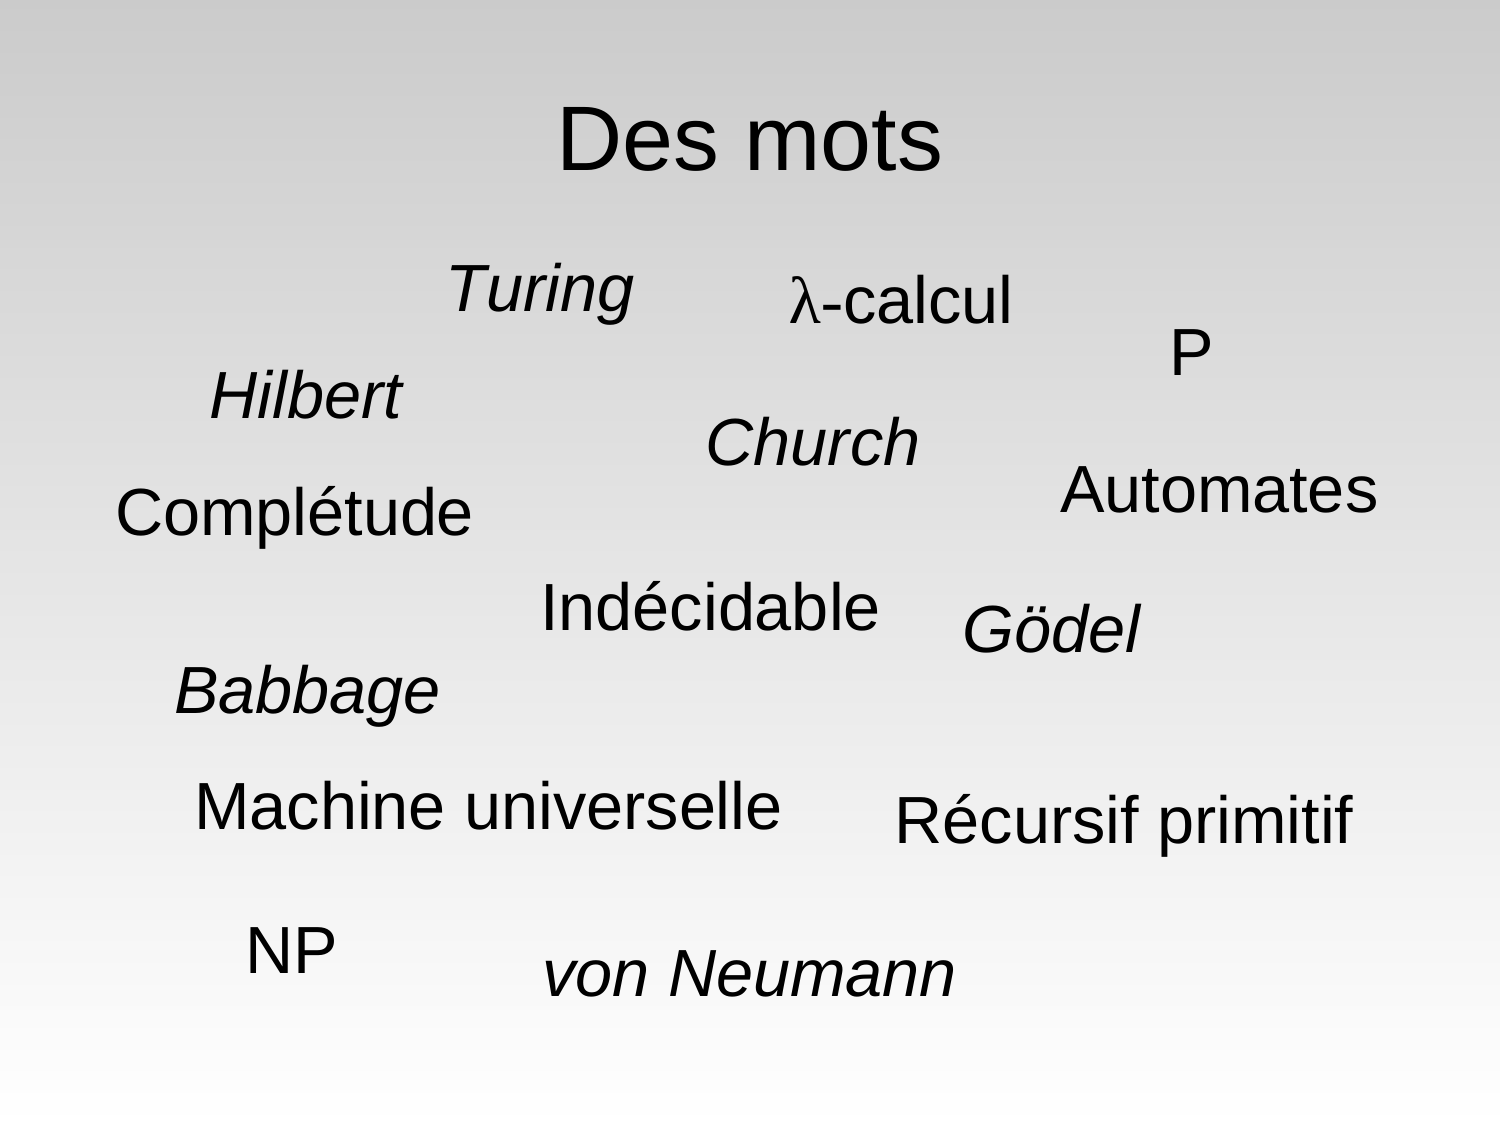

# Des mots
Turing
λ-calcul
P
Hilbert
Church
Automates
Complétude
Indécidable
Gödel
Babbage
Machine universelle
Récursif primitif
NP
von Neumann